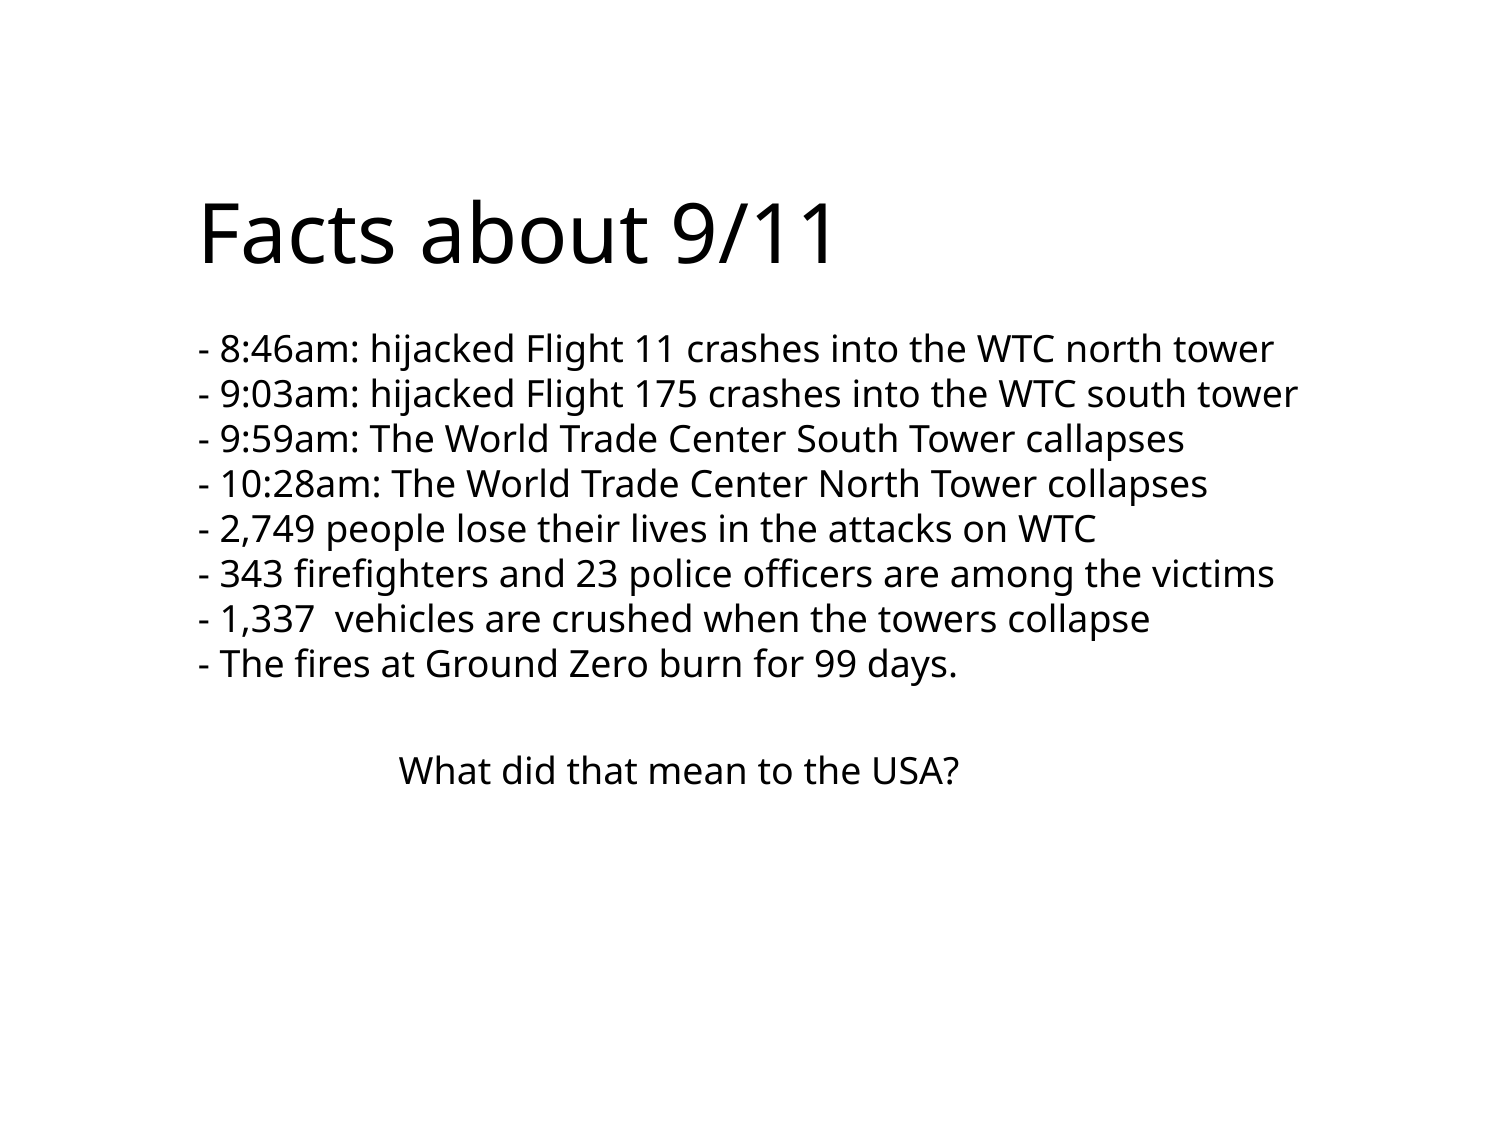

Facts about 9/11
- 8:46am: hijacked Flight 11 crashes into the WTC north tower
- 9:03am: hijacked Flight 175 crashes into the WTC south tower
- 9:59am: The World Trade Center South Tower callapses
- 10:28am: The World Trade Center North Tower collapses
- 2,749 people lose their lives in the attacks on WTC
- 343 firefighters and 23 police officers are among the victims
- 1,337 vehicles are crushed when the towers collapse
- The fires at Ground Zero burn for 99 days.
What did that mean to the USA?